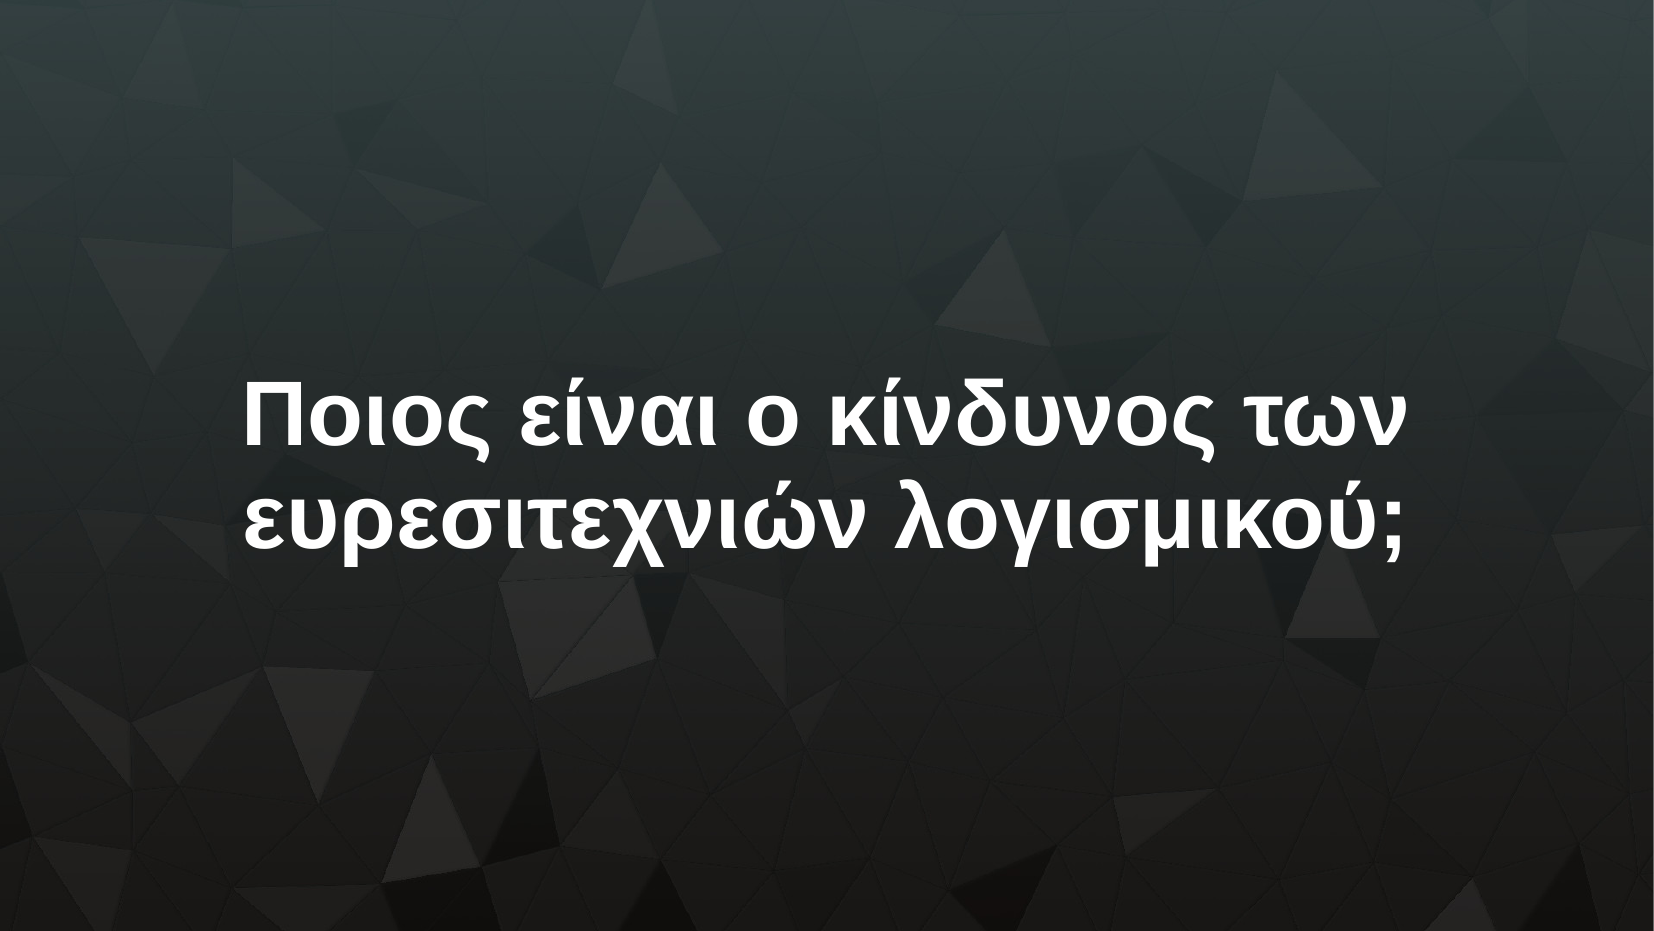

# Ποιος είναι ο κίνδυνος των ευρεσιτεχνιών λογισμικού;